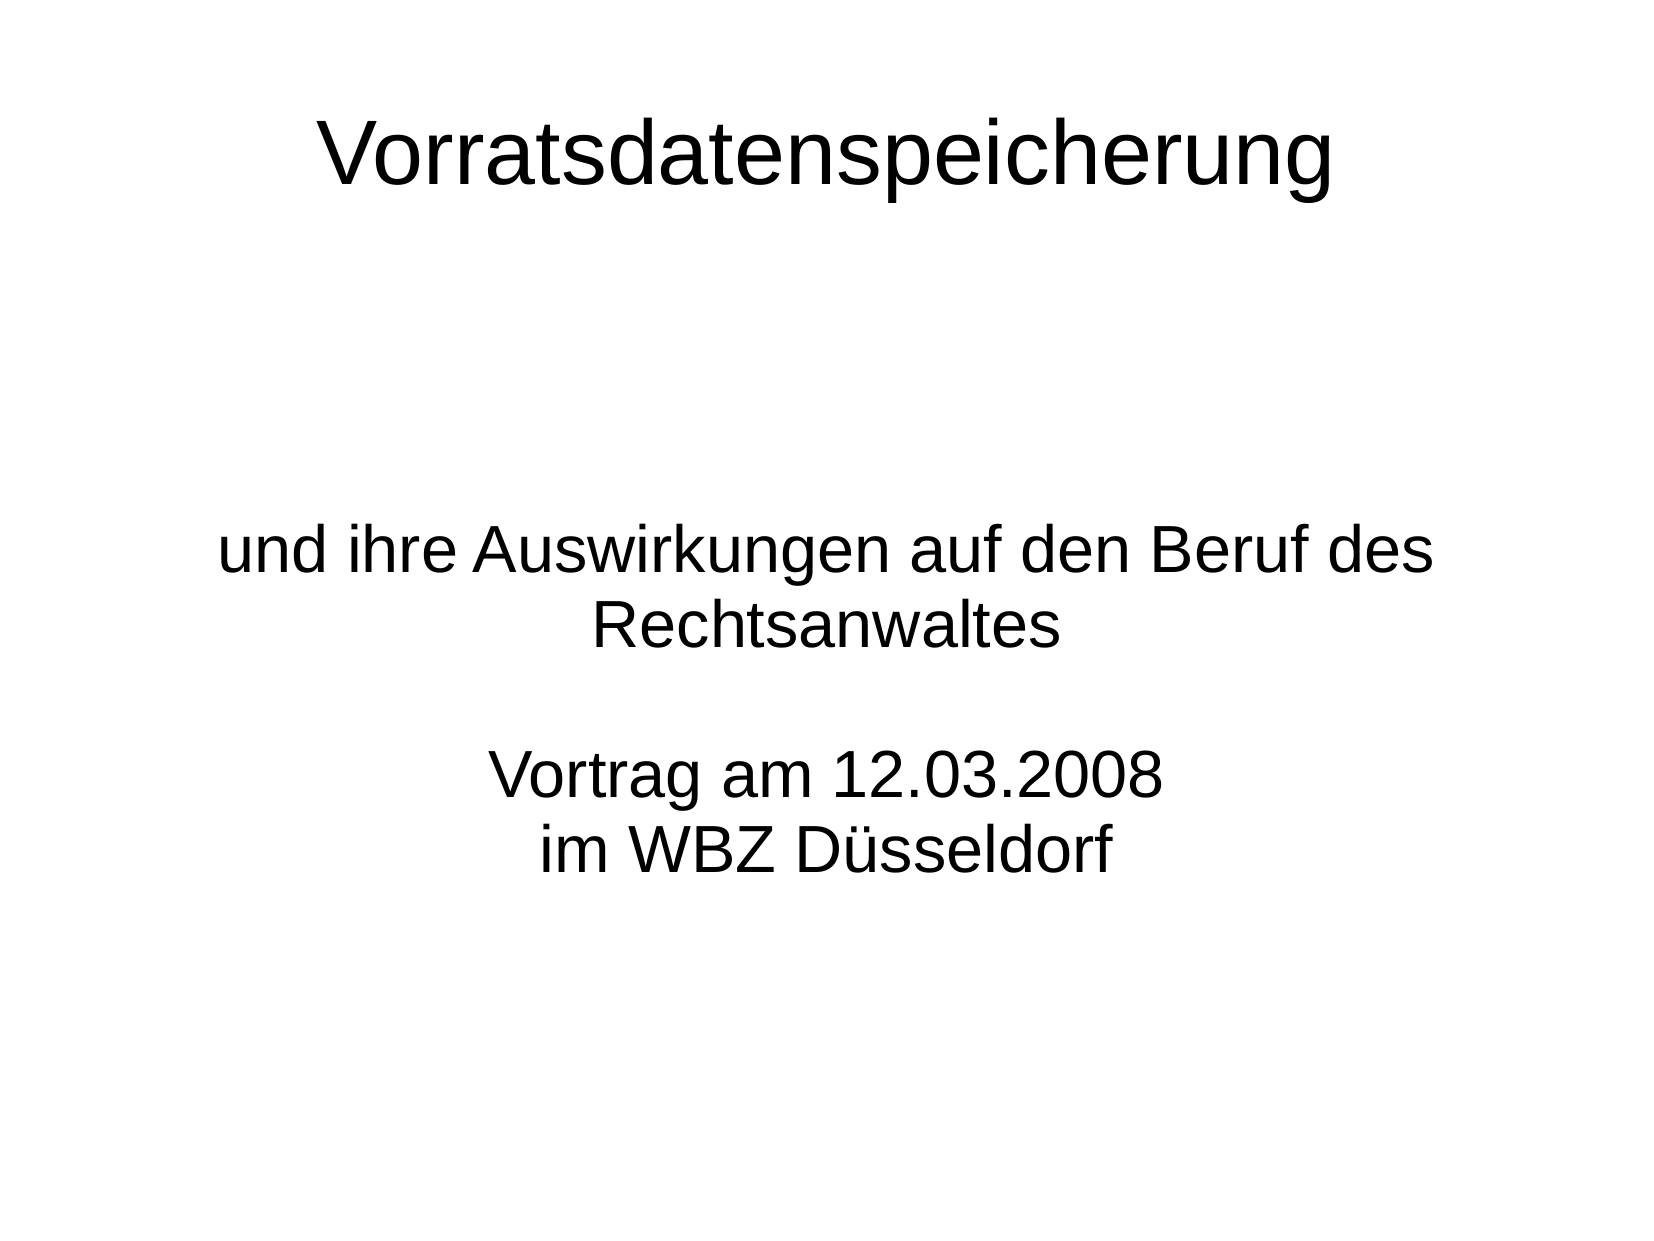

# Vorratsdatenspeicherung
und ihre Auswirkungen auf den Beruf des Rechtsanwaltes
Vortrag am 12.03.2008
im WBZ Düsseldorf